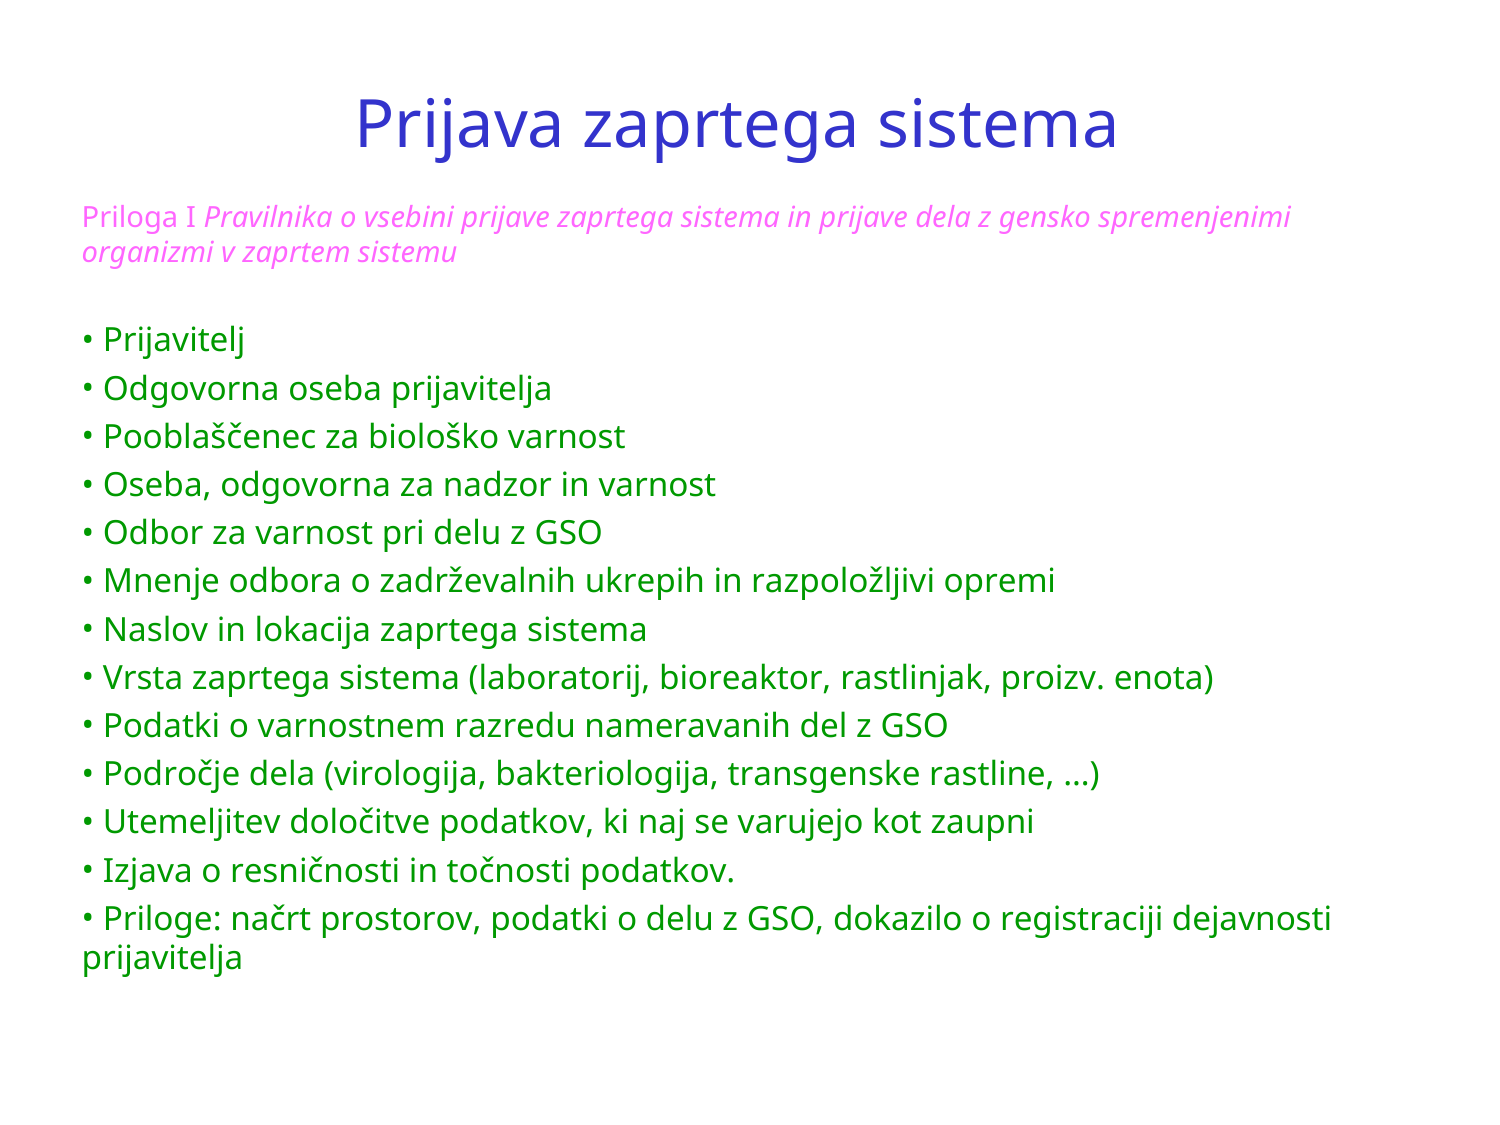

# Prijava zaprtega sistema
Priloga I Pravilnika o vsebini prijave zaprtega sistema in prijave dela z gensko spremenjenimi organizmi v zaprtem sistemu
 Prijavitelj
 Odgovorna oseba prijavitelja
 Pooblaščenec za biološko varnost
 Oseba, odgovorna za nadzor in varnost
 Odbor za varnost pri delu z GSO
 Mnenje odbora o zadrževalnih ukrepih in razpoložljivi opremi
 Naslov in lokacija zaprtega sistema
 Vrsta zaprtega sistema (laboratorij, bioreaktor, rastlinjak, proizv. enota)
 Podatki o varnostnem razredu nameravanih del z GSO
 Področje dela (virologija, bakteriologija, transgenske rastline, …)
 Utemeljitev določitve podatkov, ki naj se varujejo kot zaupni
 Izjava o resničnosti in točnosti podatkov.
 Priloge: načrt prostorov, podatki o delu z GSO, dokazilo o registraciji dejavnosti prijavitelja